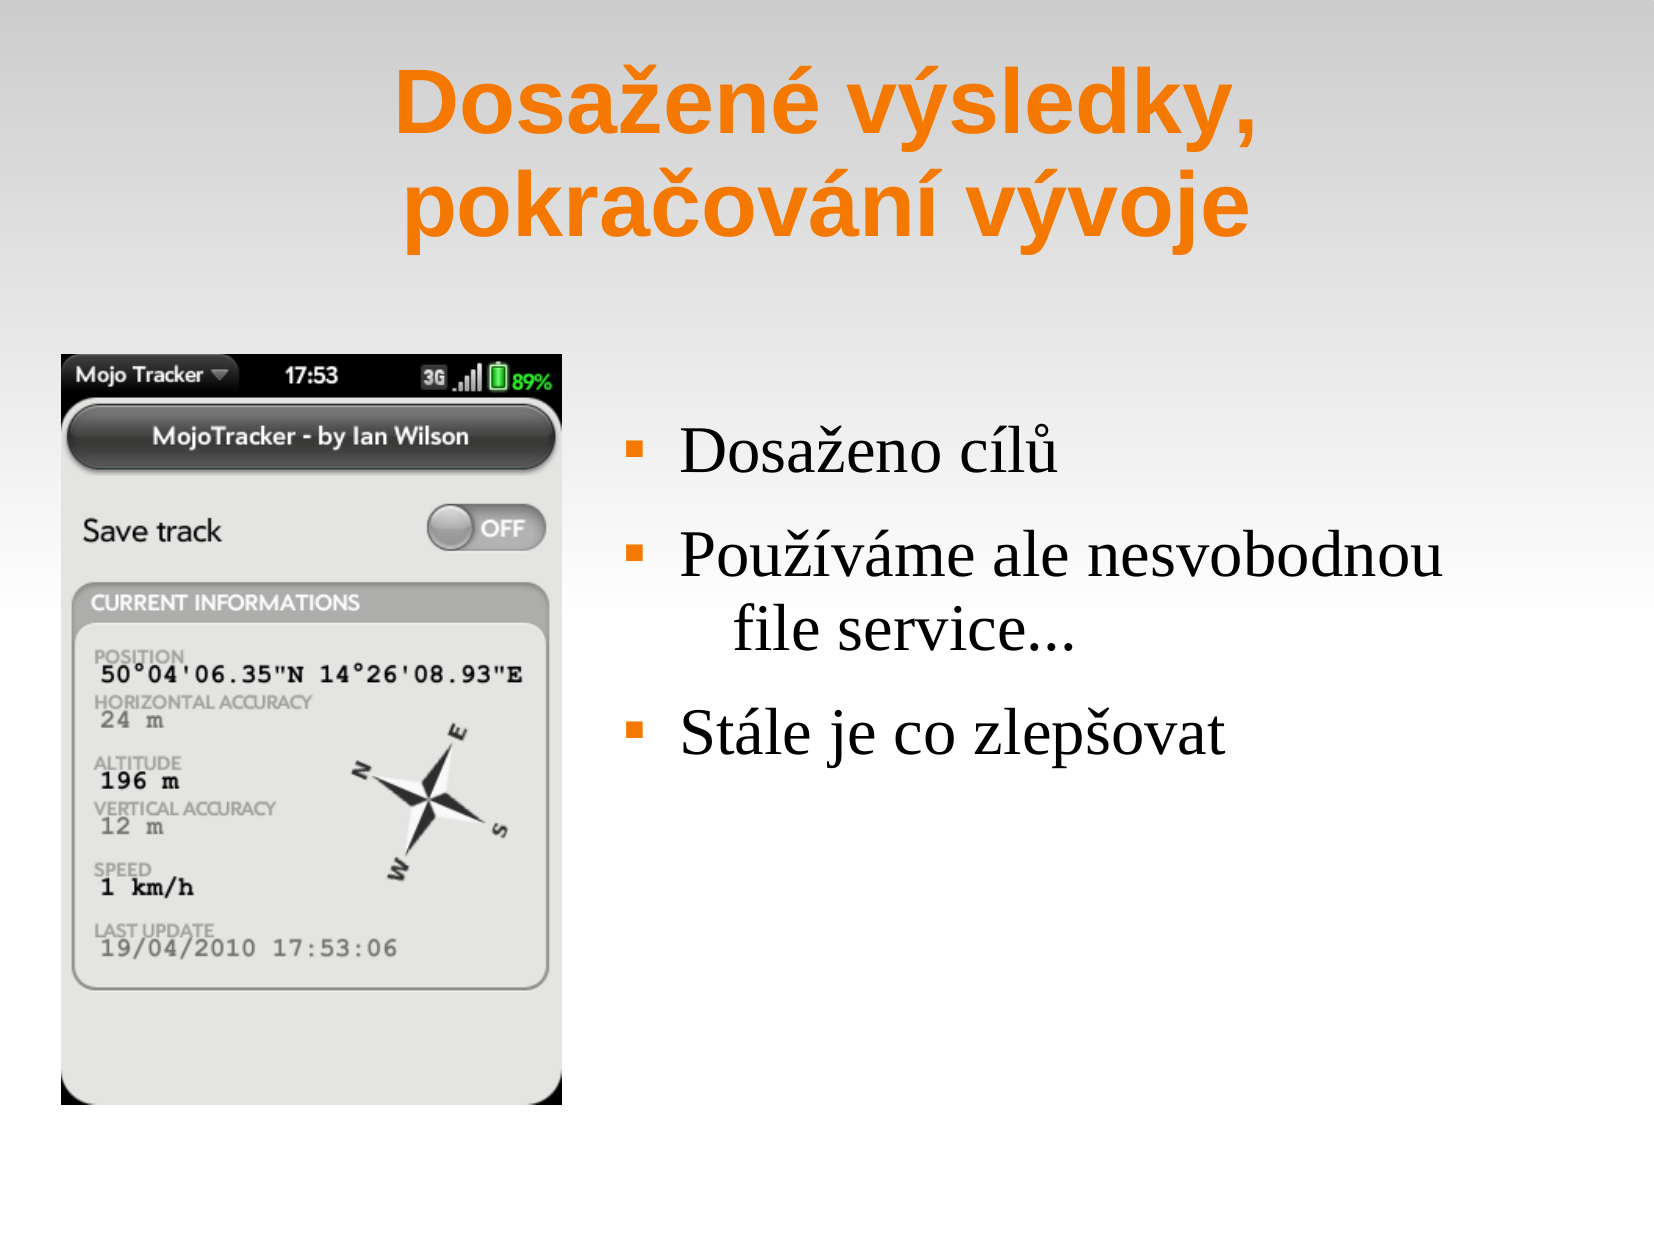

# Dosažené výsledky, pokračování vývoje
Dosaženo cílů
Používáme ale nesvobodnou
file service...
Stále je co zlepšovat